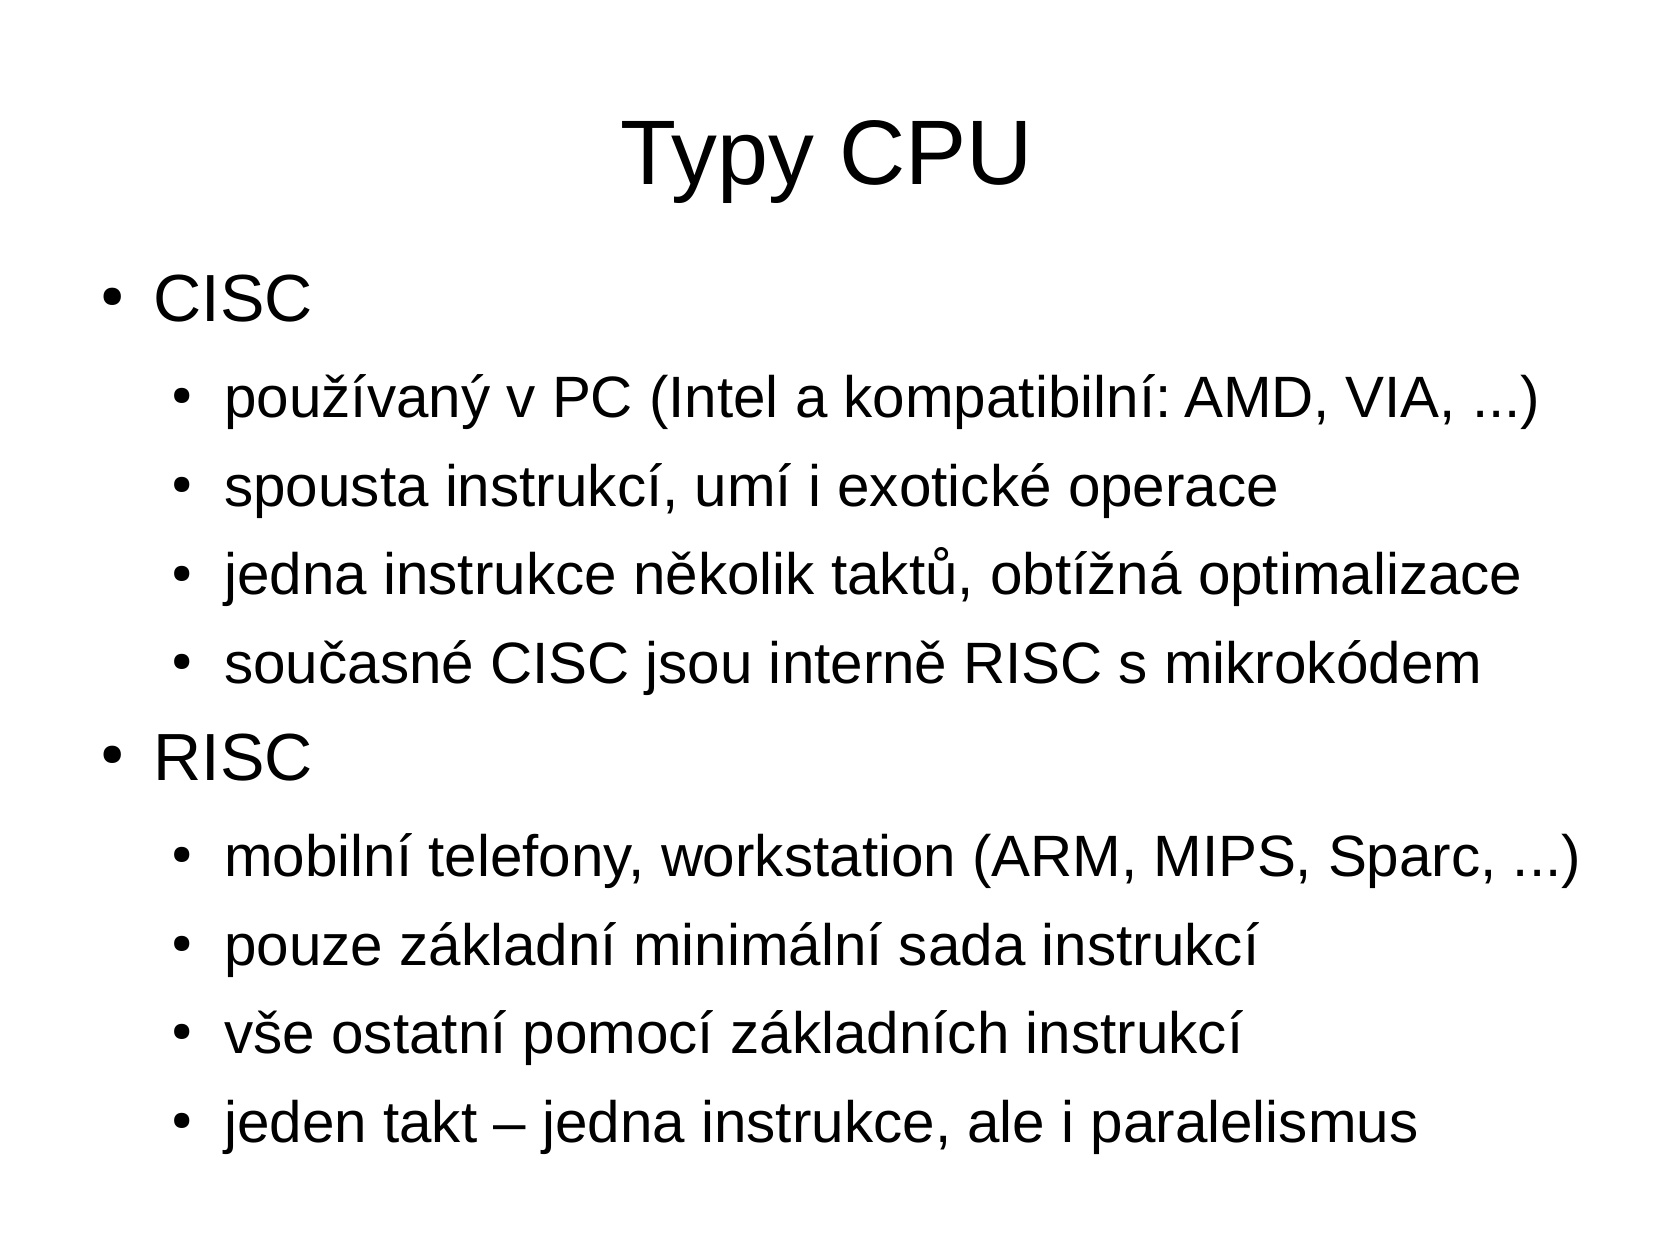

# Typy CPU
CISC
používaný v PC (Intel a kompatibilní: AMD, VIA, ...)
spousta instrukcí, umí i exotické operace
jedna instrukce několik taktů, obtížná optimalizace
současné CISC jsou interně RISC s mikrokódem
RISC
mobilní telefony, workstation (ARM, MIPS, Sparc, ...)
pouze základní minimální sada instrukcí
vše ostatní pomocí základních instrukcí
jeden takt – jedna instrukce, ale i paralelismus